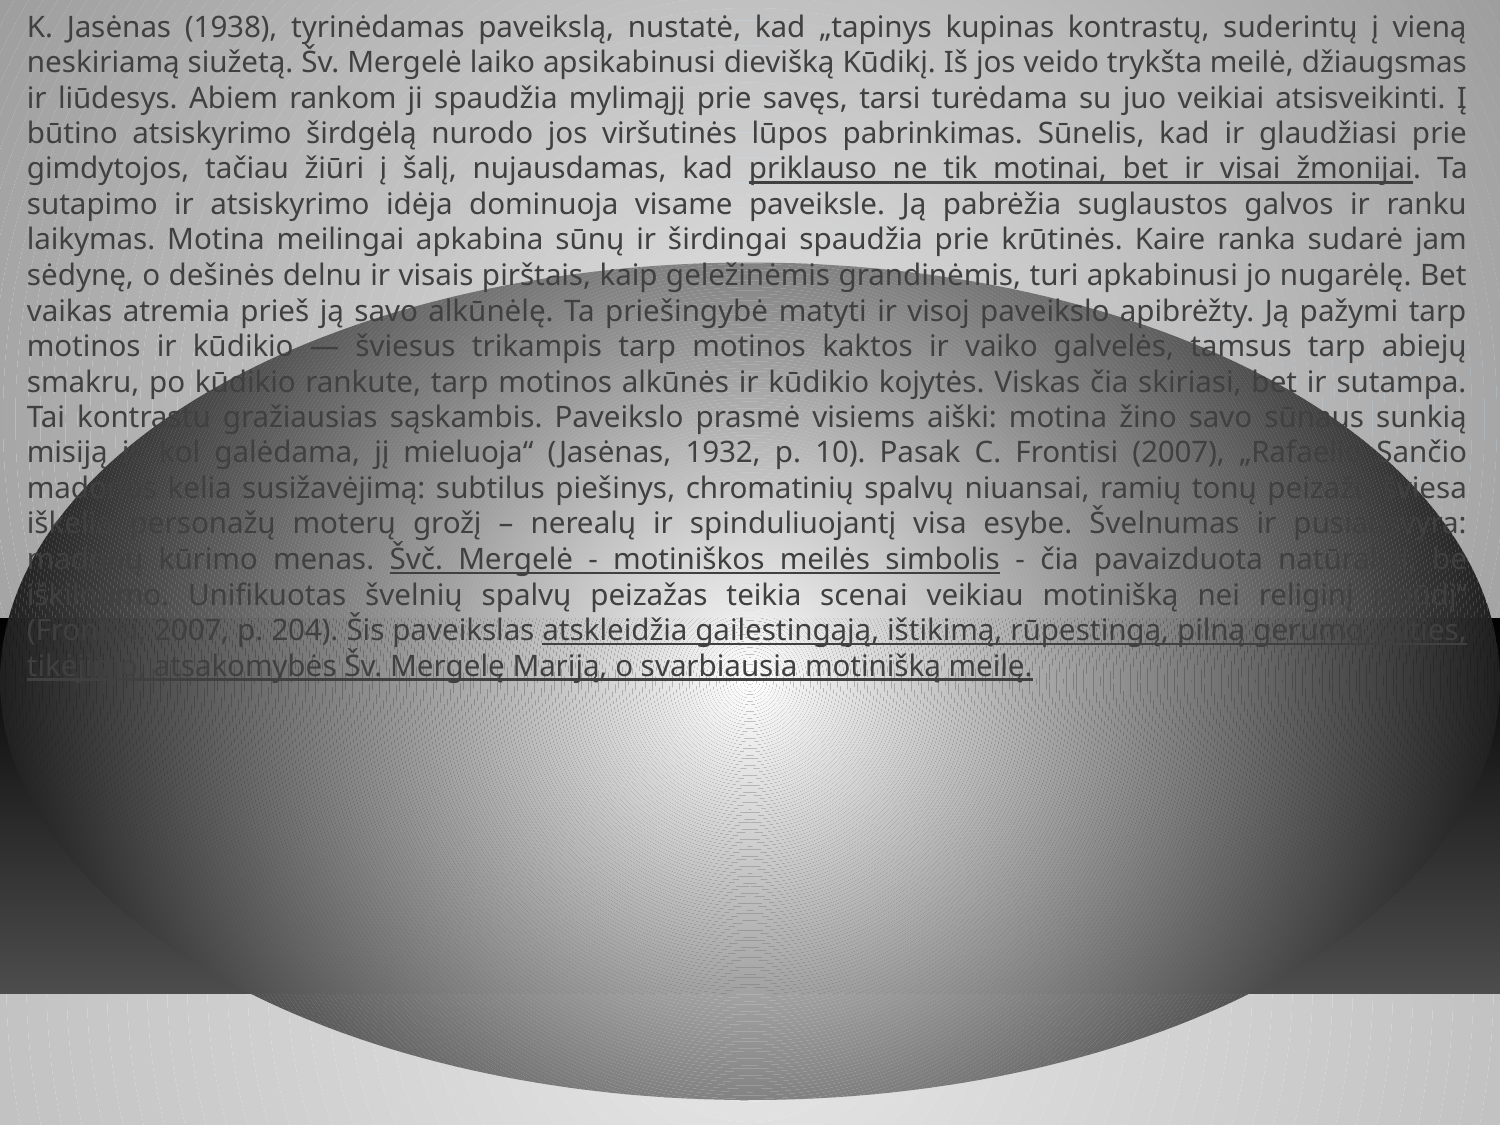

# K. Jasėnas (1938), tyrinėdamas paveikslą, nustatė, kad „tapinys kupinas kontrastų, suderintų į vieną neskiriamą siužetą. Šv. Mergelė laiko apsikabinusi dievišką Kūdikį. Iš jos veido trykšta meilė, džiaugsmas ir liūdesys. Abiem rankom ji spaudžia mylimąjį prie sa­vęs, tarsi turėdama su juo veikiai atsisveikinti. Į būtino atsiskyrimo širdgėlą nurodo jos viršutinės lūpos pabrinkimas. Sūnelis, kad ir glaudžiasi prie gimdytojos, tačiau žiūri į šalį, nujausdamas, kad priklauso ne tik motinai, bet ir visai žmonijai. Ta sutapimo ir atsiskyrimo idėja dominuoja visame paveiksle. Ją pabrėžia suglaustos galvos ir ranku laikymas. Motina meilingai apkabina sūnų ir širdingai spaudžia prie krūtinės. Kaire ranka sudarė jam sėdynę, o dešinės delnu ir visais pirštais, kaip geležinėmis grandinėmis, turi apkabinusi jo nugarėlę. Bet vaikas atremia prieš ją savo alkūnėlę. Ta priešingybė matyti ir visoj paveikslo apibrėžty. Ją pažymi tarp motinos ir kūdikio — šviesus trikampis tarp motinos kaktos ir vaiko galvelės, tamsus tarp abiejų smakru, po kūdikio rankute, tarp motinos alkūnės ir kūdikio kojytės. Viskas čia skiriasi, bet ir sutampa. Tai kontrastu gražiausias sąskambis. Paveikslo prasmė visiems aiški: motina žino savo sūnaus sunkią misiją ir, kol galėdama, jį mieluoja“ (Jasėnas, 1932, p. 10). Pasak C. Frontisi (2007), „Rafaelio Sančio madonos kelia susižavėjimą: subtilus piešinys, chromatinių spalvų niuansai, ramių tonų peizažų šviesa iškelia personažų moterų grožį – nerealų ir spinduliuojantį visa esybe. Švelnumas ir pusiausvyra: madonų kūrimo menas. Švč. Mergelė - motiniškos meilės simbolis - čia pavaizduota natūraliai, be iškilnumo. Unifikuotas švelnių spalvų peizažas teikia scenai veikiau motinišką nei religinį įspūdį“ (Frontisi, 2007, p. 204). Šis paveikslas atskleidžia gailestingąją, ištikimą, rūpestingą, pilną gerumo, vilties, tikėjimo, atsakomybės Šv. Mergelę Mariją, o svarbiausia motinišką meilę.